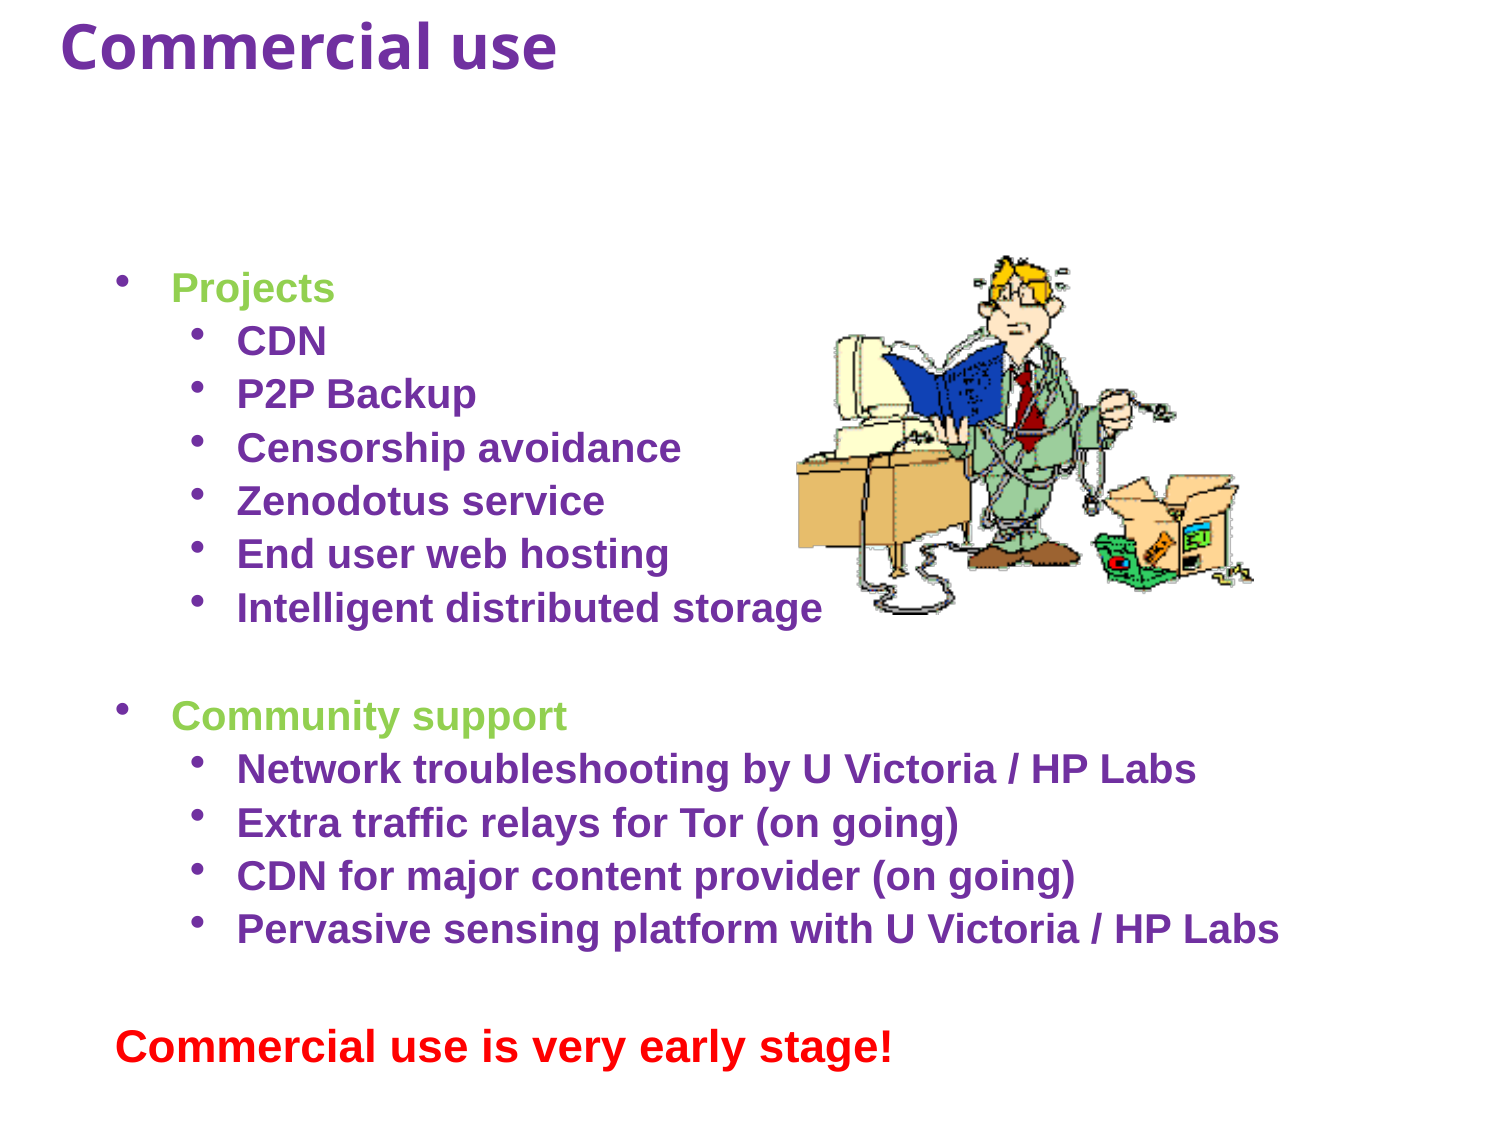

# Commercial use
Projects
CDN
P2P Backup
Censorship avoidance
Zenodotus service
End user web hosting
Intelligent distributed storage
Community support
Network troubleshooting by U Victoria / HP Labs
Extra traffic relays for Tor (on going)
CDN for major content provider (on going)
Pervasive sensing platform with U Victoria / HP Labs
Commercial use is very early stage!